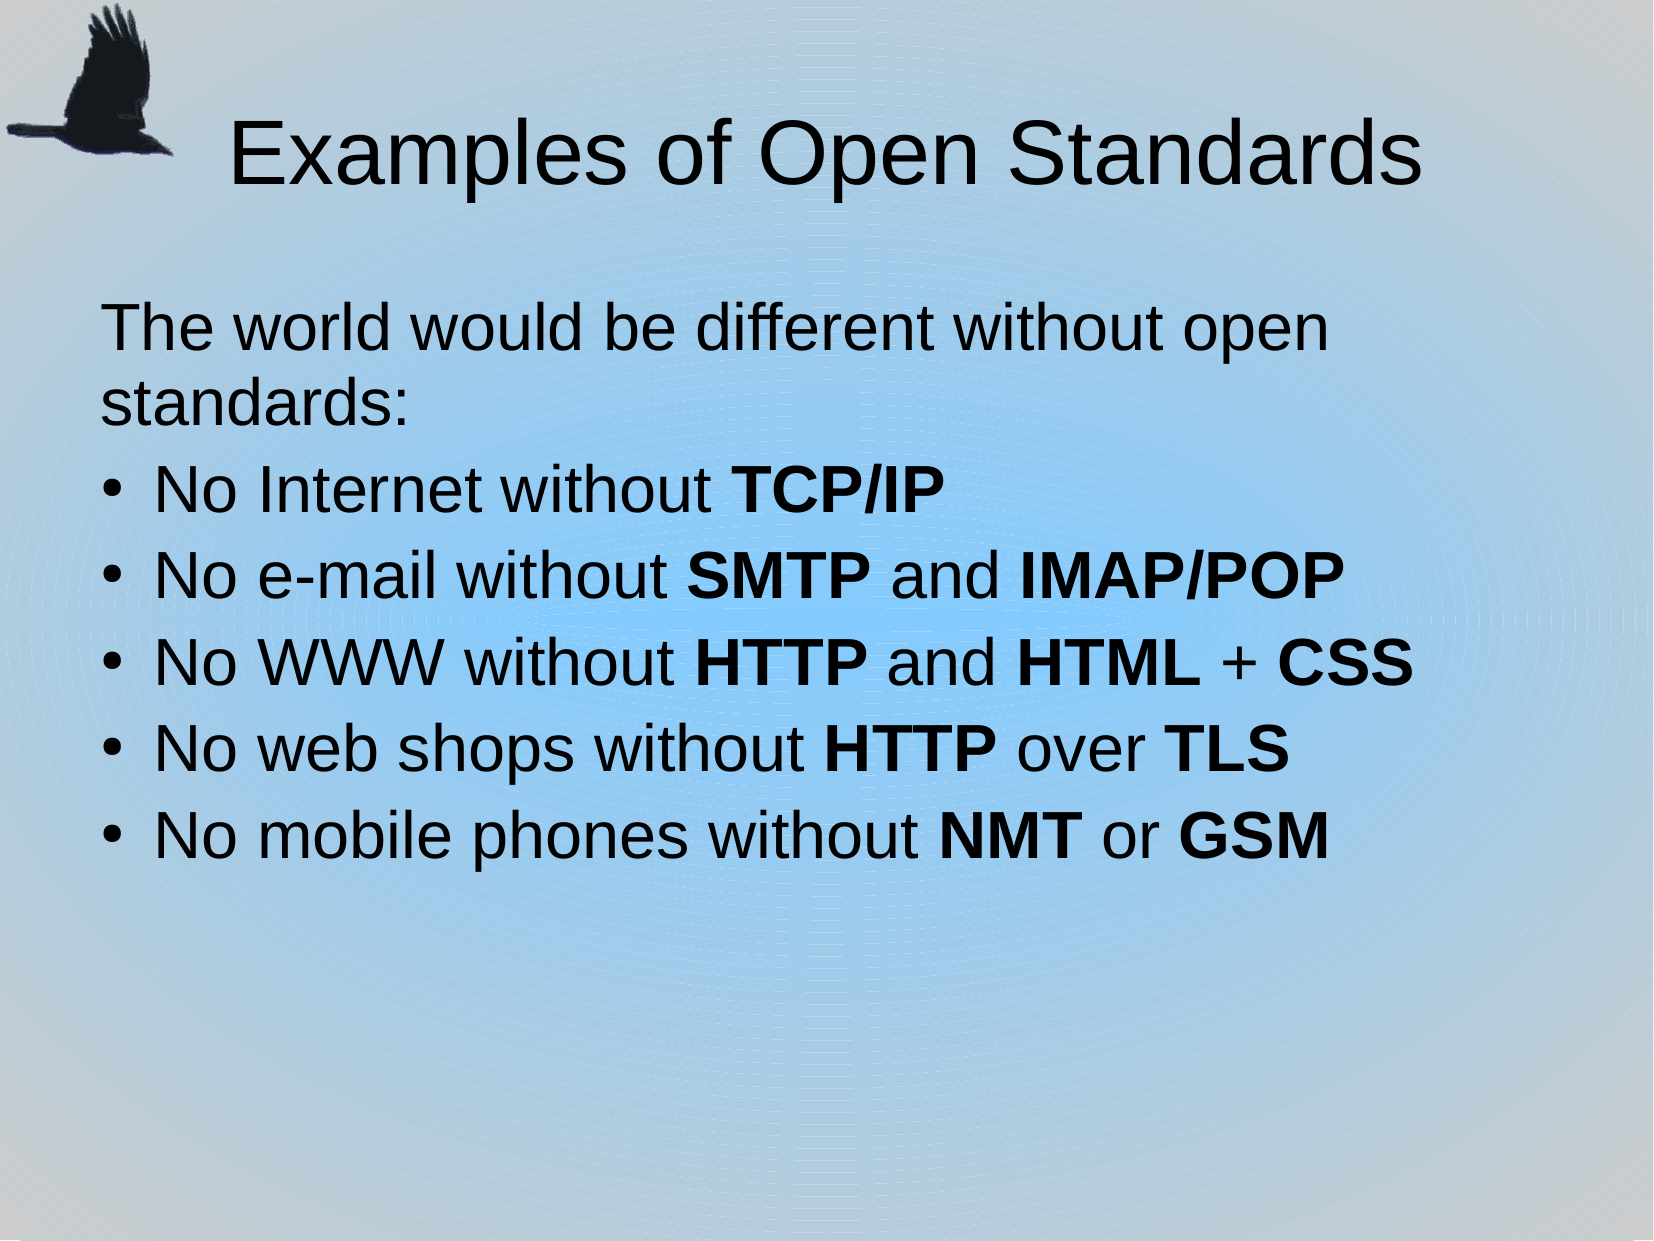

# Examples of Open Standards
The world would be different without open standards:
No Internet without TCP/IP
No e-mail without SMTP and IMAP/POP
No WWW without HTTP and HTML + CSS
No web shops without HTTP over TLS
No mobile phones without NMT or GSM